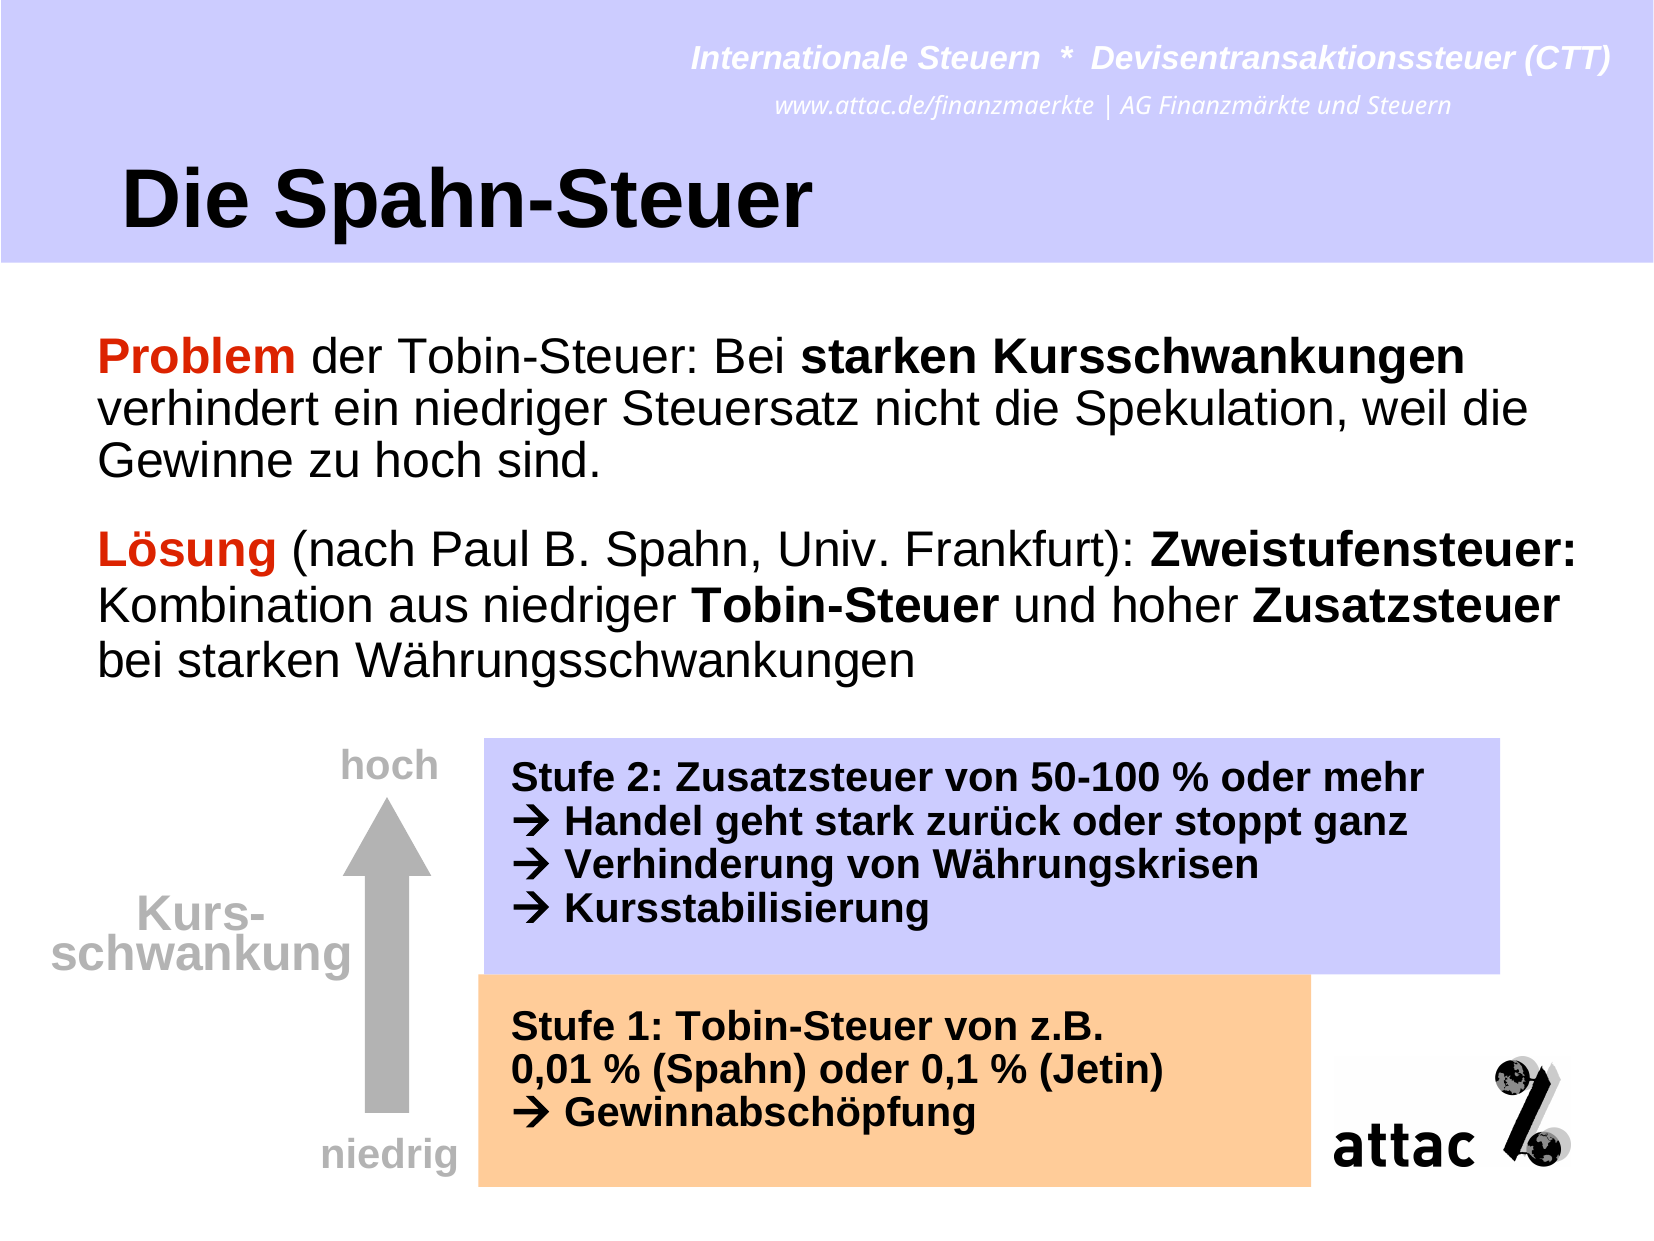

Internationale Steuern * Devisentransaktionssteuer (CTT)
www.attac.de/finanzmaerkte | AG Finanzmärkte und Steuern
Die Spahn-Steuer
Problem der Tobin-Steuer: Bei starken Kursschwankungen verhindert ein niedriger Steuersatz nicht die Spekulation, weil die Gewinne zu hoch sind.
Lösung (nach Paul B. Spahn, Univ. Frankfurt): Zweistufensteuer: Kombination aus niedriger Tobin-Steuer und hoher Zusatzsteuer bei starken Währungsschwankungen
hoch
Stufe 2: Zusatzsteuer von 50-100 % oder mehr
 Handel geht stark zurück oder stoppt ganz
 Verhinderung von Währungskrisen
 Kursstabilisierung
Kurs-
schwankung
Stufe 1: Tobin-Steuer von z.B.
0,01 % (Spahn) oder 0,1 % (Jetin)
 Gewinnabschöpfung
niedrig